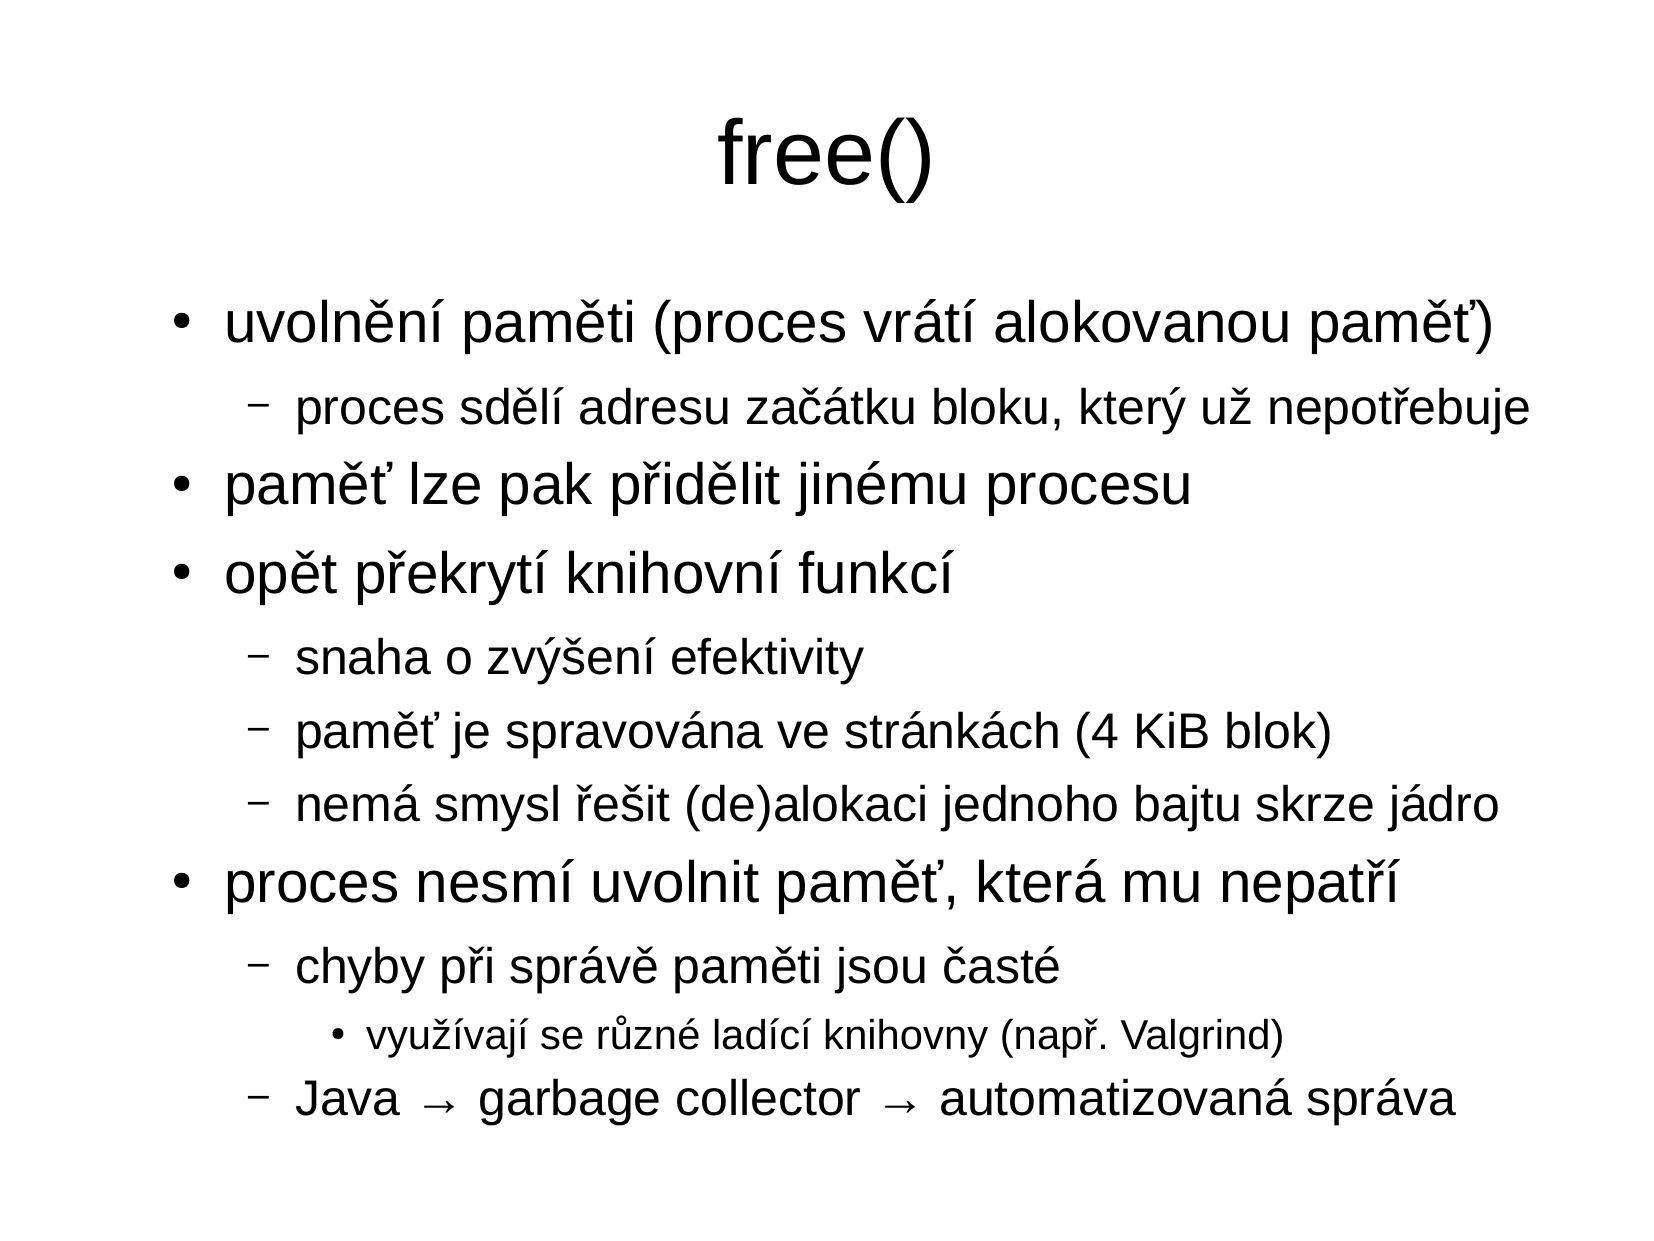

# free()
uvolnění paměti (proces vrátí alokovanou paměť)
proces sdělí adresu začátku bloku, který už nepotřebuje
paměť lze pak přidělit jinému procesu
opět překrytí knihovní funkcí
snaha o zvýšení efektivity
paměť je spravována ve stránkách (4 KiB blok)
nemá smysl řešit (de)alokaci jednoho bajtu skrze jádro
proces nesmí uvolnit paměť, která mu nepatří
chyby při správě paměti jsou časté
využívají se různé ladící knihovny (např. Valgrind)
Java → garbage collector → automatizovaná správa